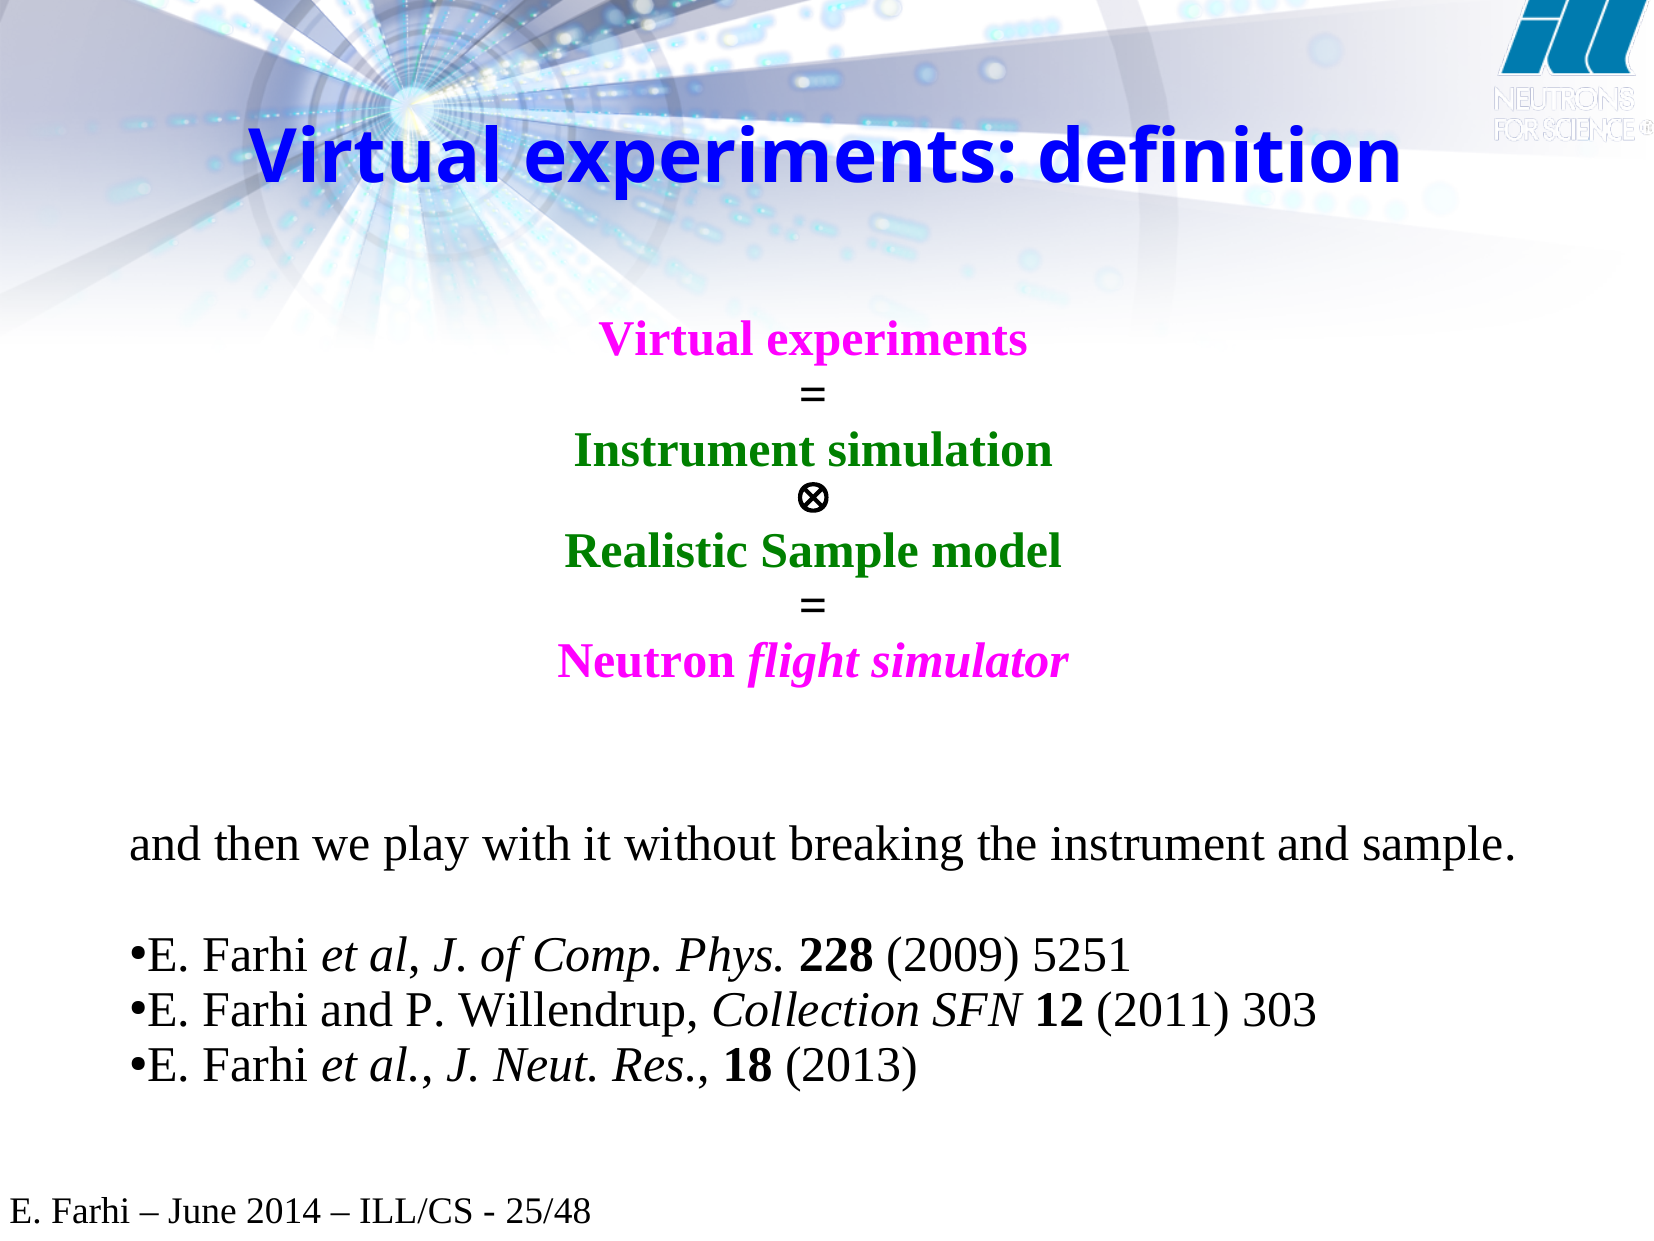

# Virtual experiments: definition
Virtual experiments
=
Instrument simulation
⊗
Realistic Sample model
=
Neutron flight simulator
and then we play with it without breaking the instrument and sample.
E. Farhi et al, J. of Comp. Phys. 228 (2009) 5251
E. Farhi and P. Willendrup, Collection SFN 12 (2011) 303
E. Farhi et al., J. Neut. Res., 18 (2013)